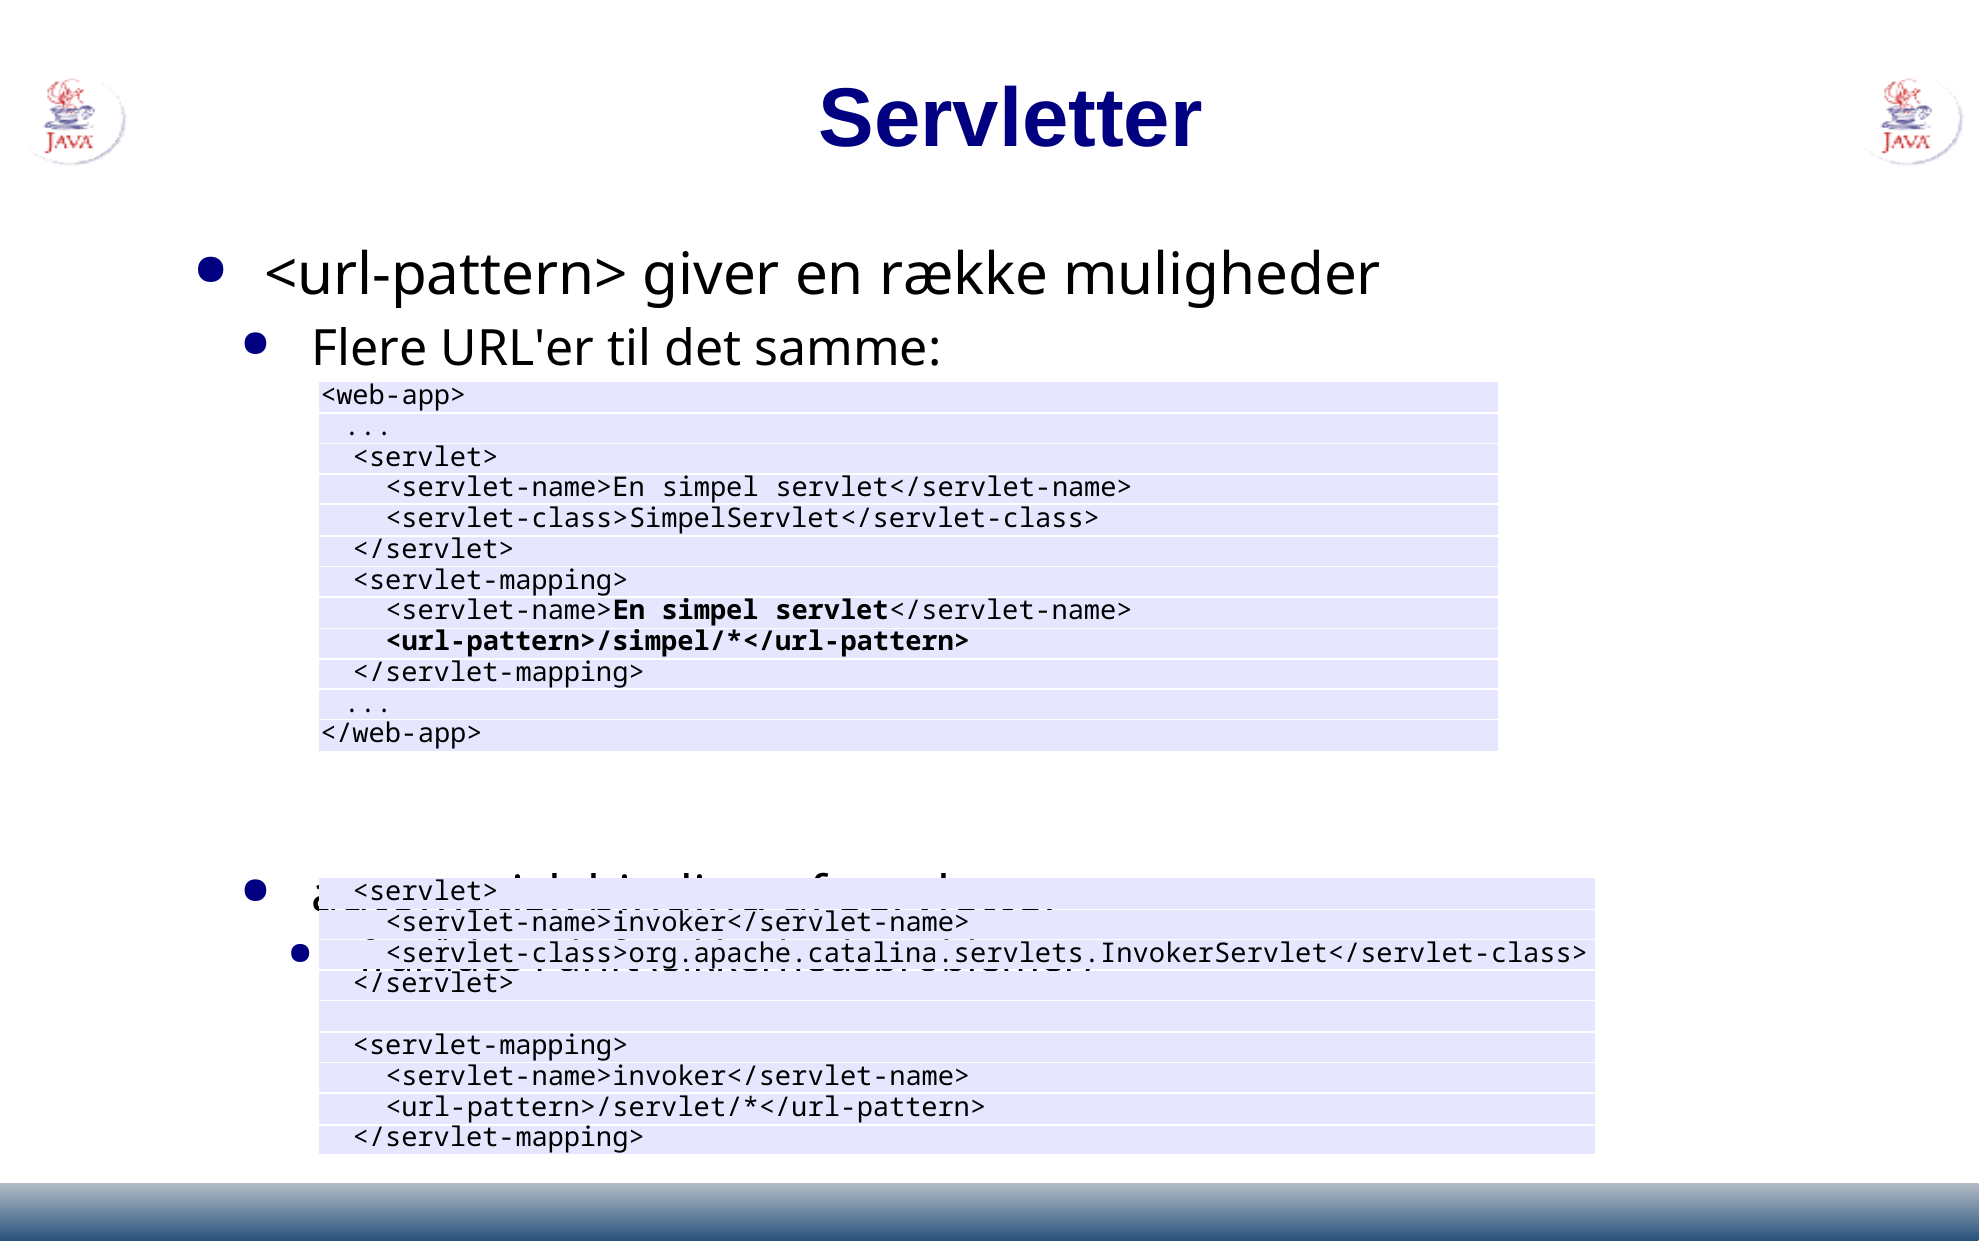

# Servletter
<url-pattern> giver en række muligheder
Flere URL'er til det samme:
automatisk binding af servletter
frarådes i drift (sikkerhedsproblemer)